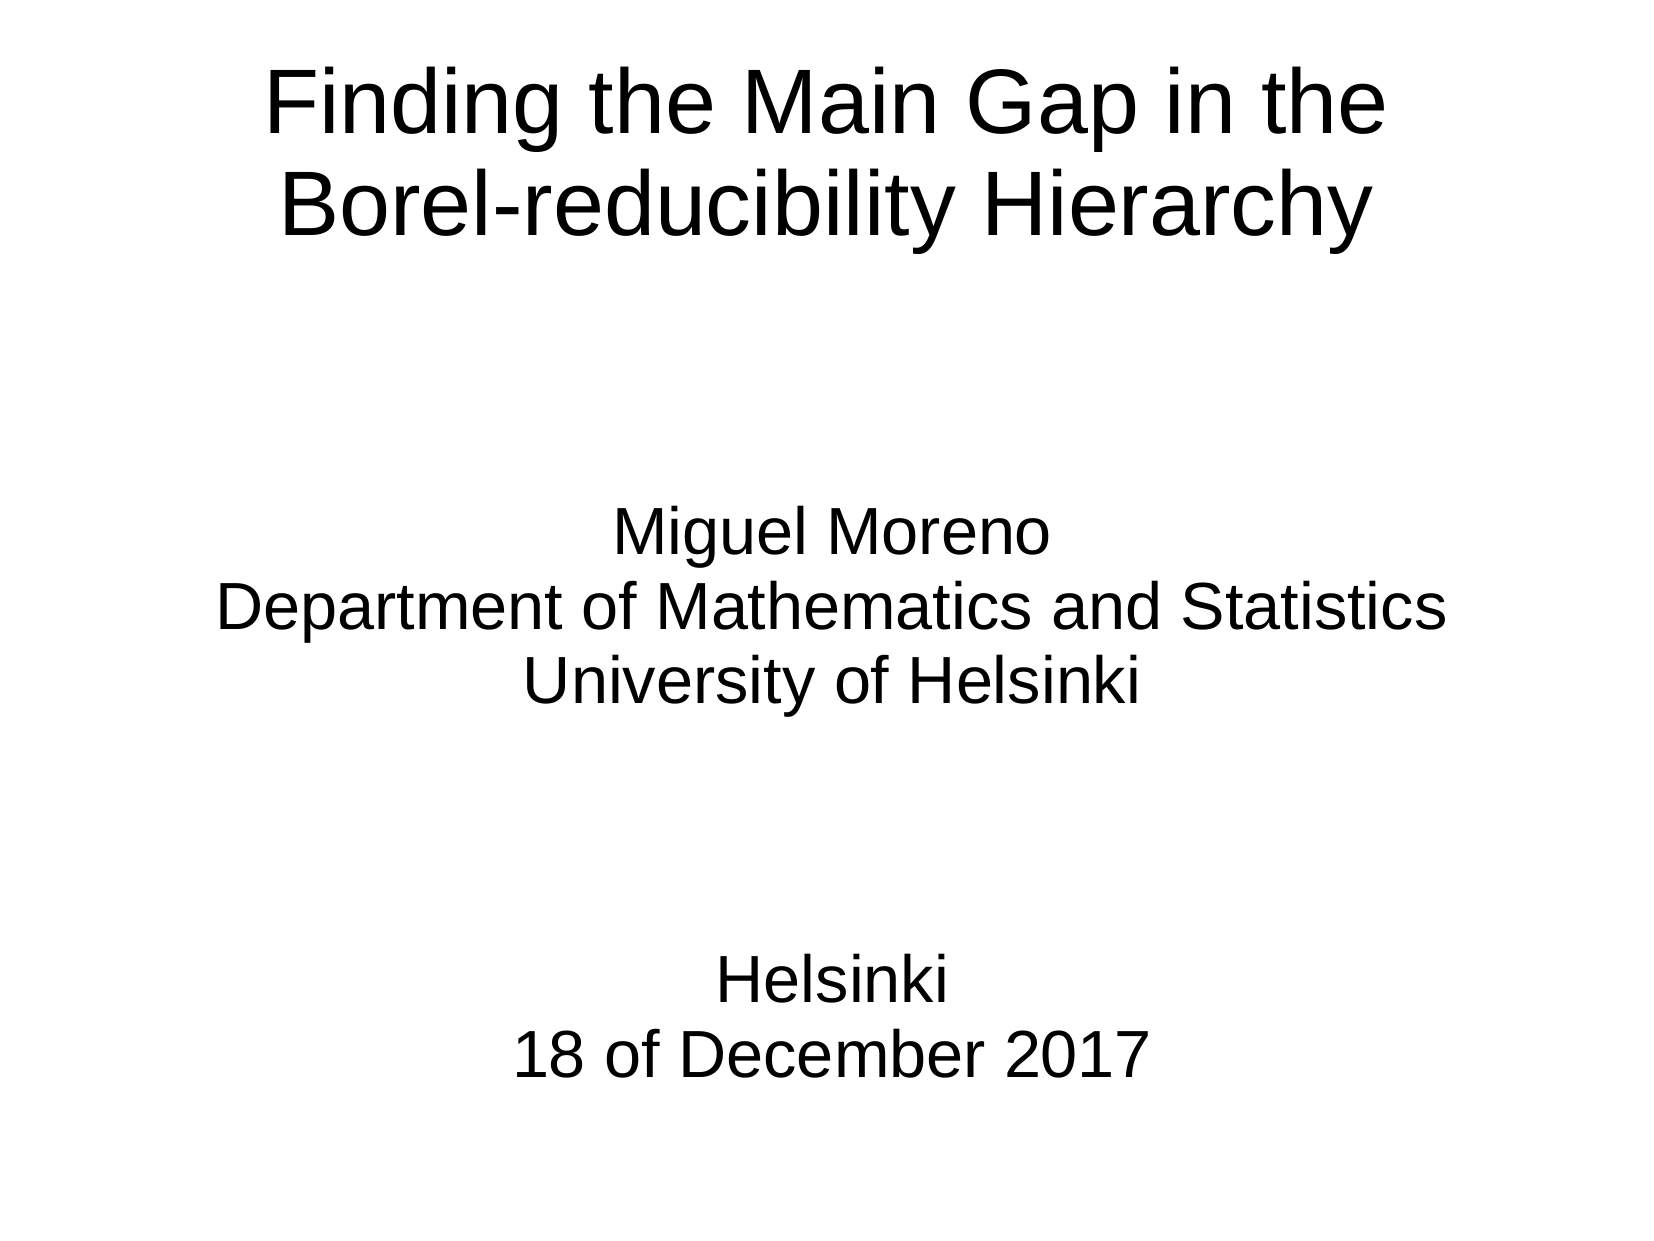

# Finding the Main Gap in the Borel-reducibility Hierarchy
Miguel Moreno
Department of Mathematics and Statistics
University of Helsinki
Helsinki
18 of December 2017